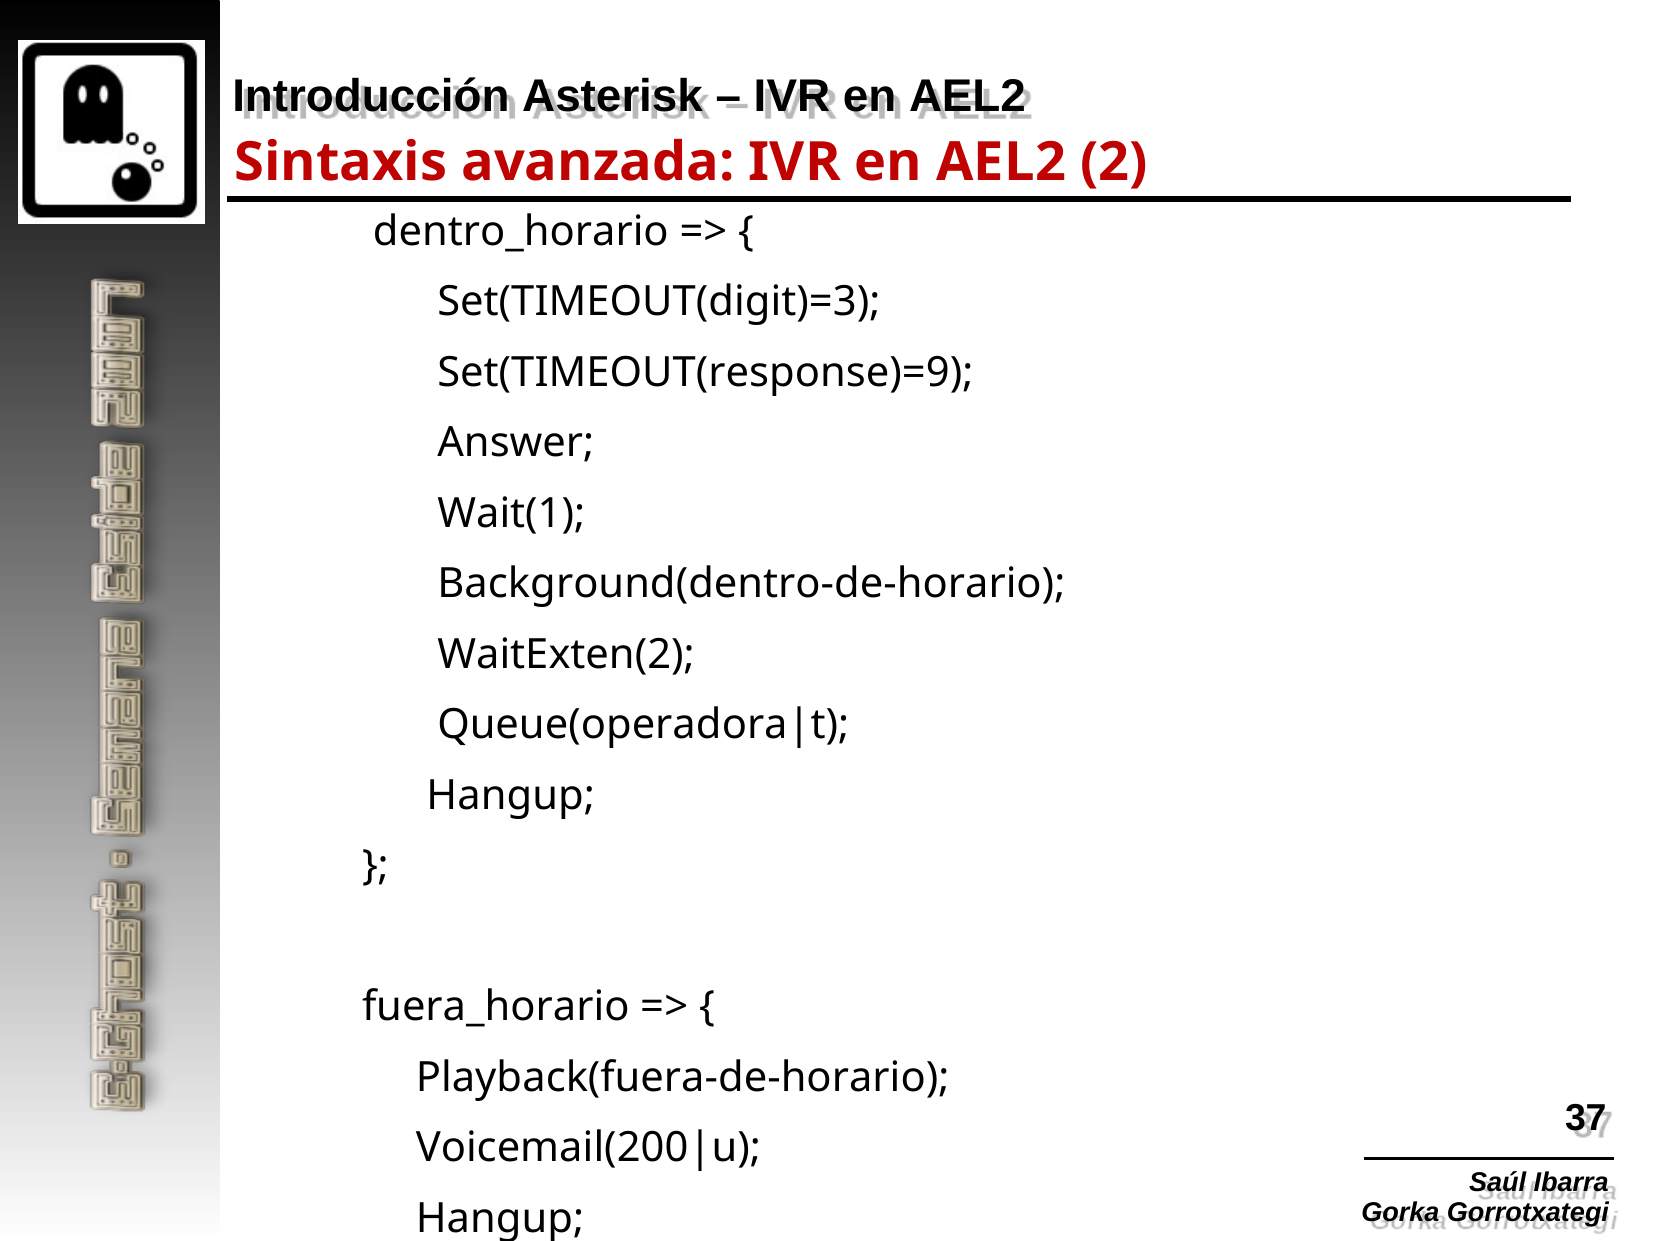

# Sintaxis avanzada: IVR en AEL2 (2)
 dentro_horario => {
 Set(TIMEOUT(digit)=3);
 Set(TIMEOUT(response)=9);
 Answer;
 Wait(1);
 Background(dentro-de-horario);
 WaitExten(2);
 Queue(operadora|t);
 Hangup;
 };
 fuera_horario => {
 Playback(fuera-de-horario);
 Voicemail(200|u);
 Hangup;
 };